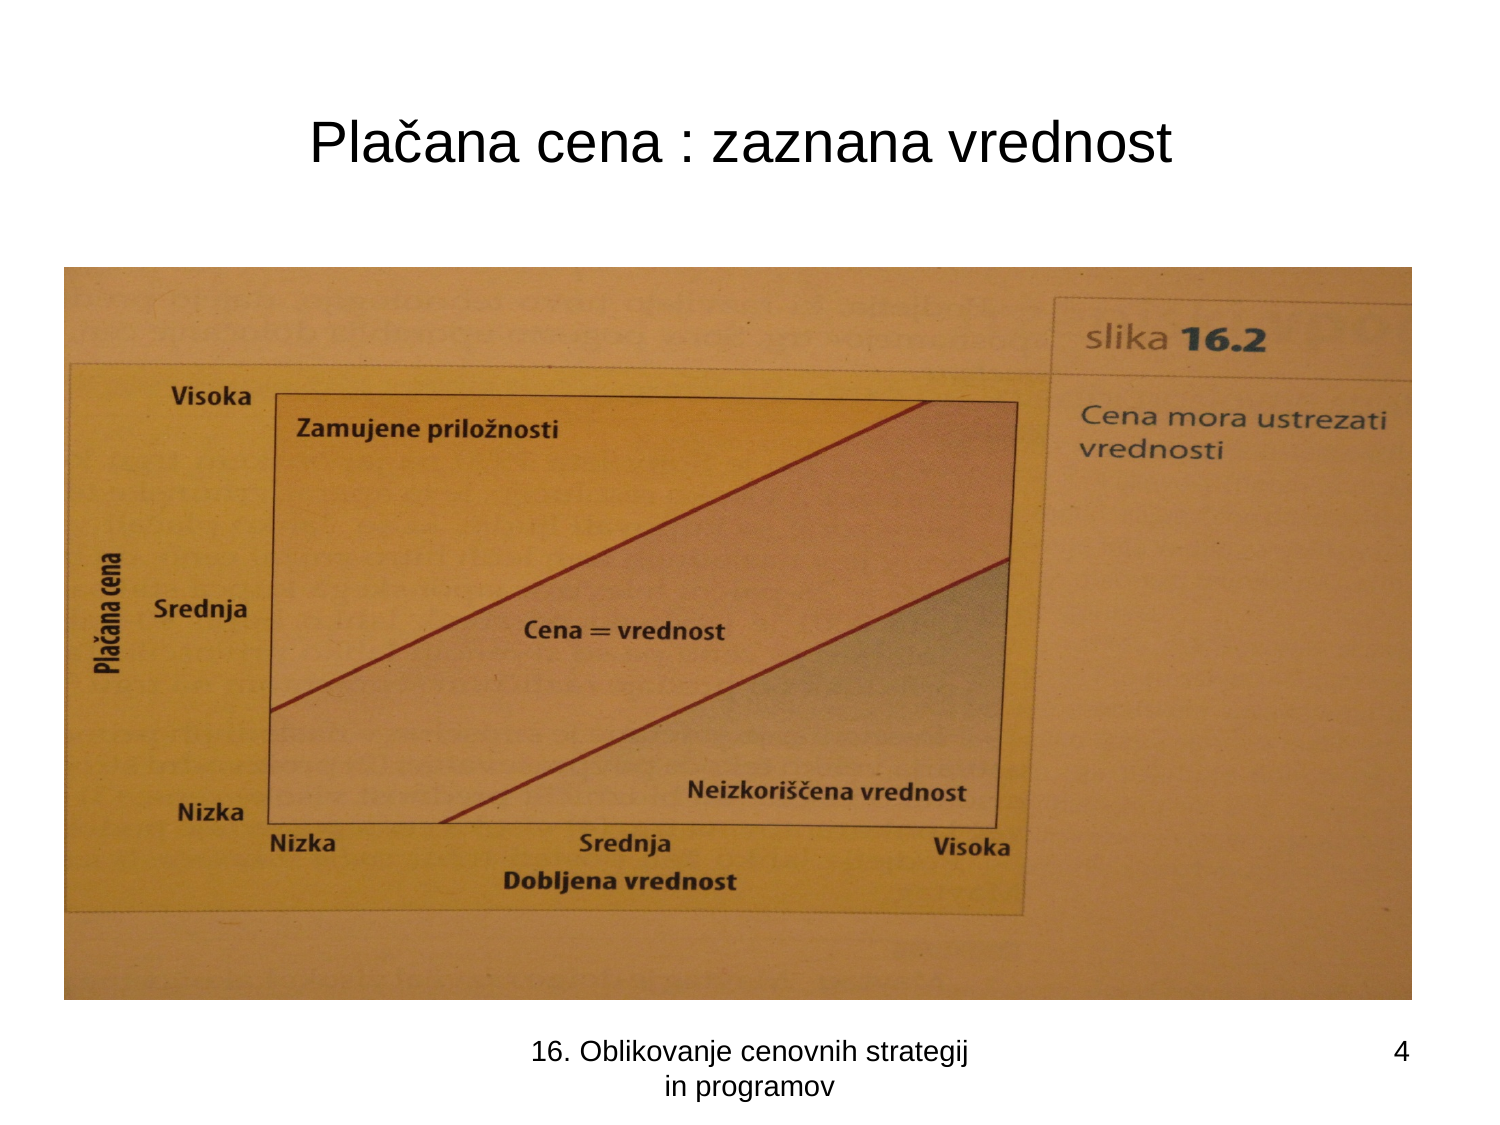

# Plačana cena : zaznana vrednost
16. Oblikovanje cenovnih strategij in programov